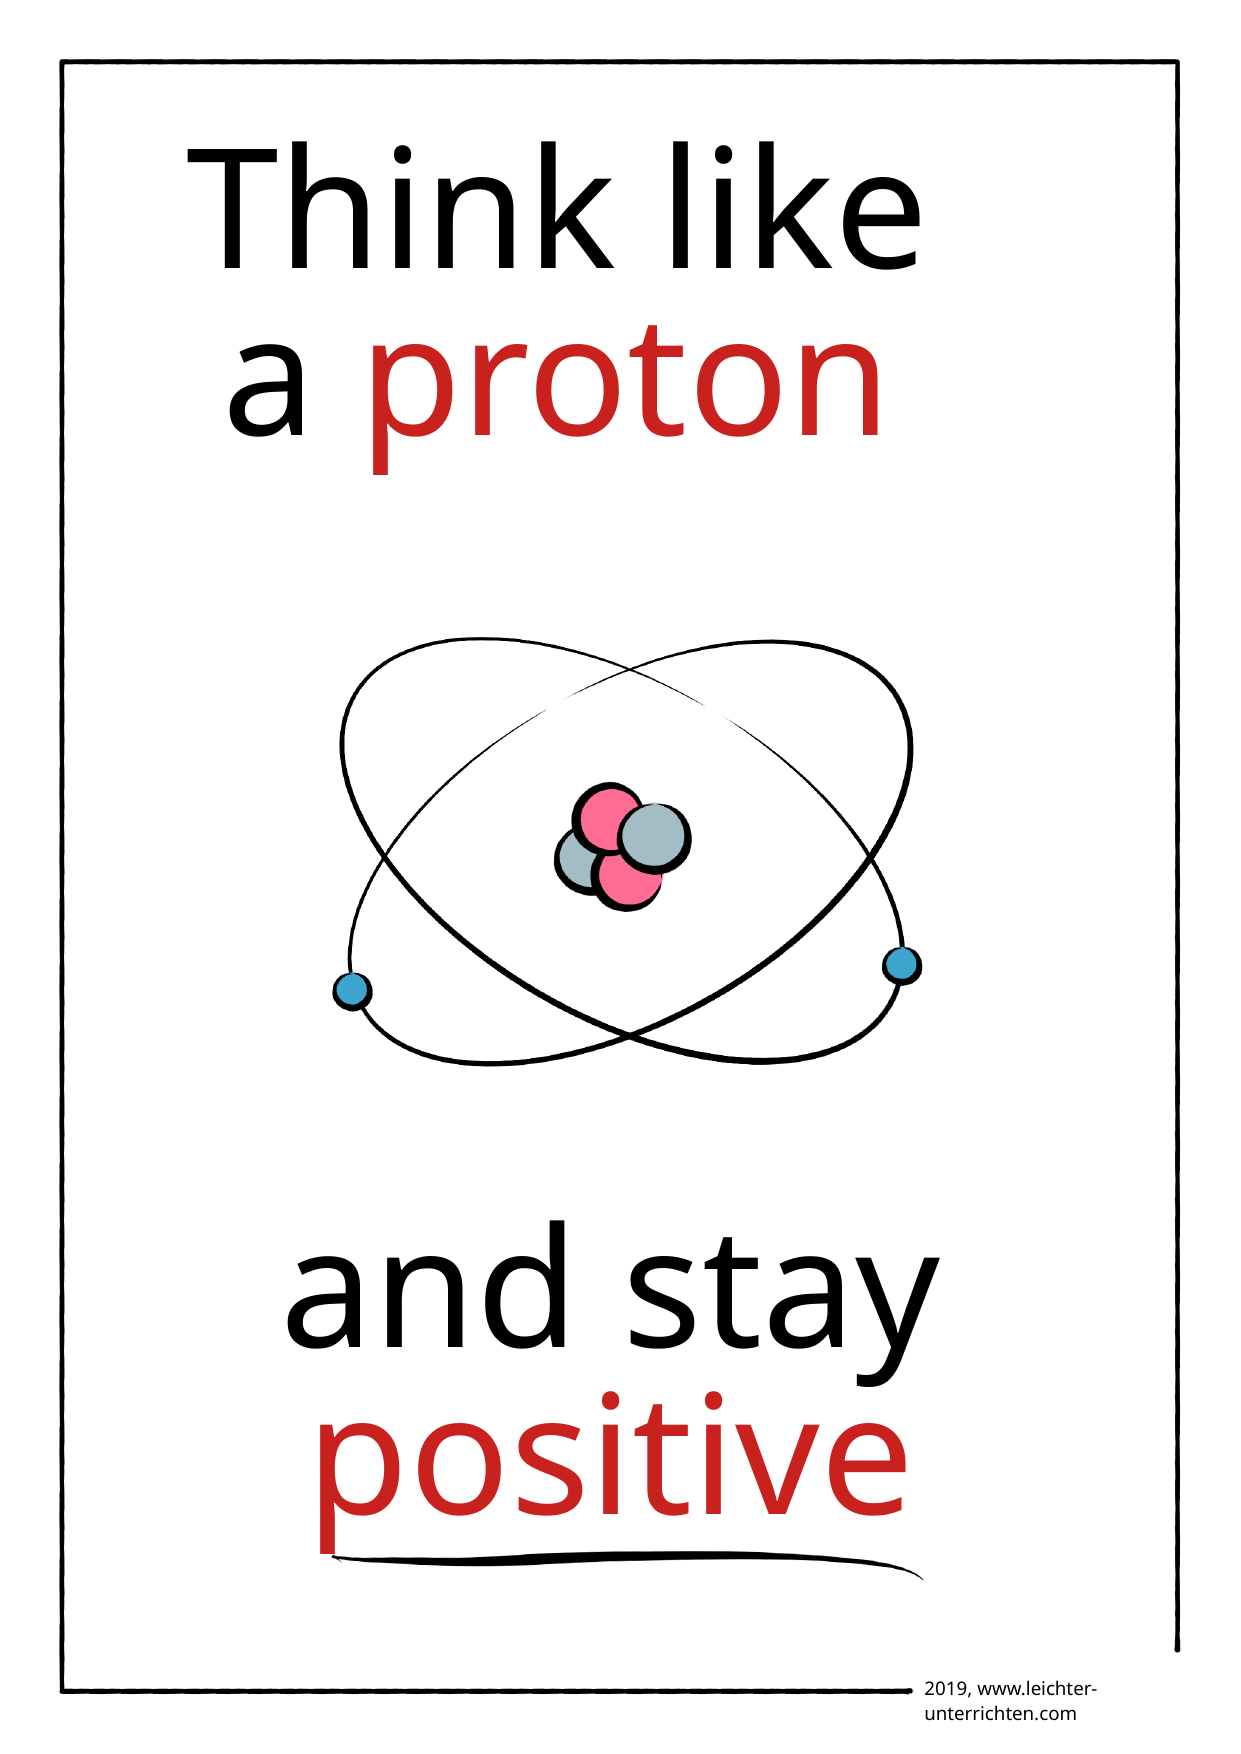

Think like
a proton
and stay
positive
2019, www.leichter-unterrichten.com